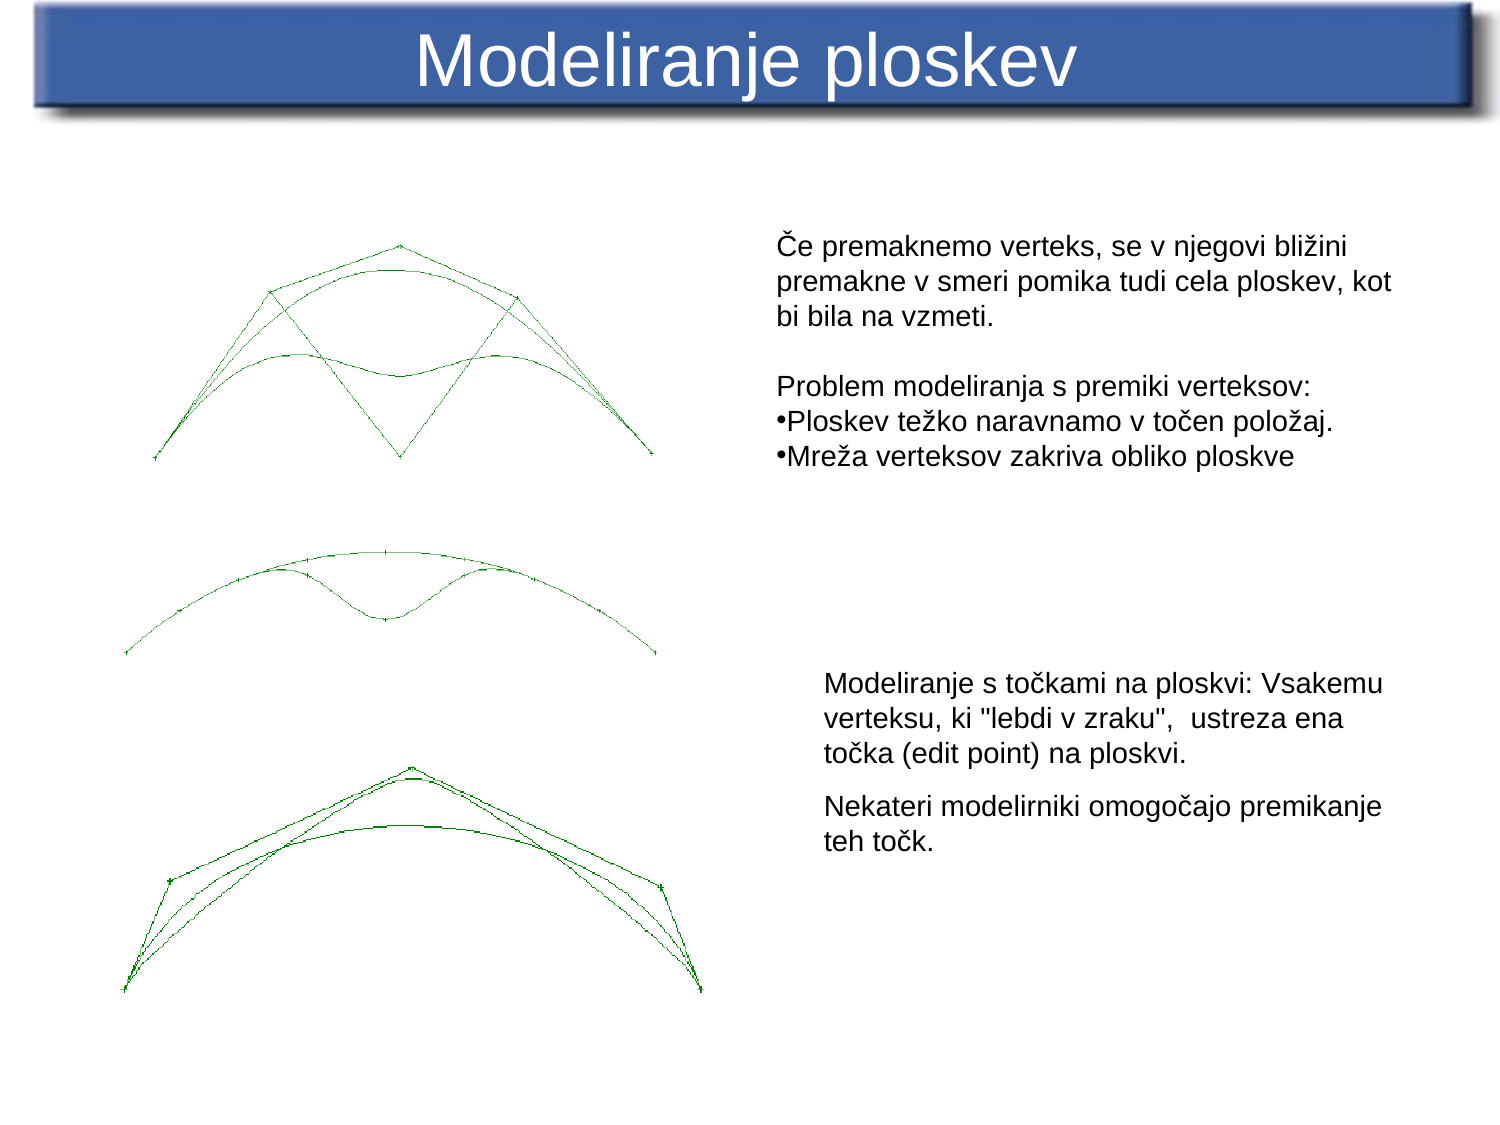

# Modeliranje ploskev
Če premaknemo verteks, se v njegovi bližini premakne v smeri pomika tudi cela ploskev, kot bi bila na vzmeti.
Problem modeliranja s premiki verteksov:
Ploskev težko naravnamo v točen položaj.
Mreža verteksov zakriva obliko ploskve
Modeliranje s točkami na ploskvi: Vsakemu verteksu, ki "lebdi v zraku",  ustreza ena točka (edit point) na ploskvi.
Nekateri modelirniki omogočajo premikanje teh točk.